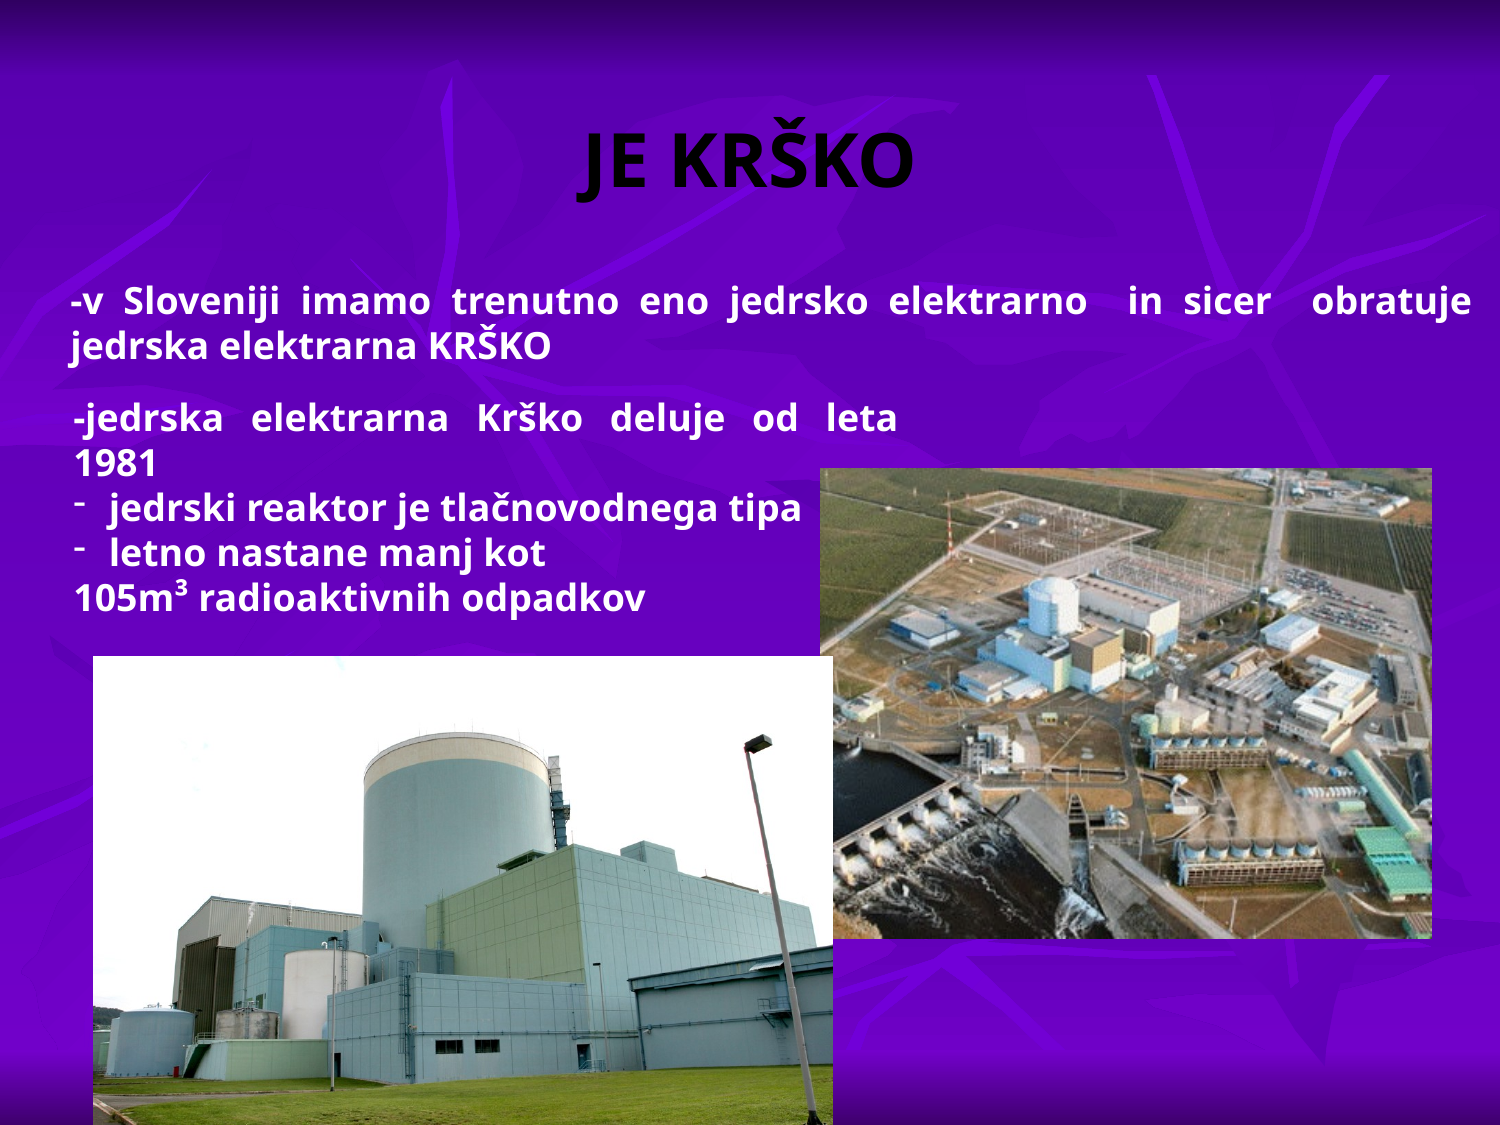

JE KRŠKO
# -v Sloveniji imamo trenutno eno jedrsko elektrarno in sicer obratuje jedrska elektrarna KRŠKO
-jedrska elektrarna Krško deluje od leta 1981
jedrski reaktor je tlačnovodnega tipa
letno nastane manj kot
105m³ radioaktivnih odpadkov